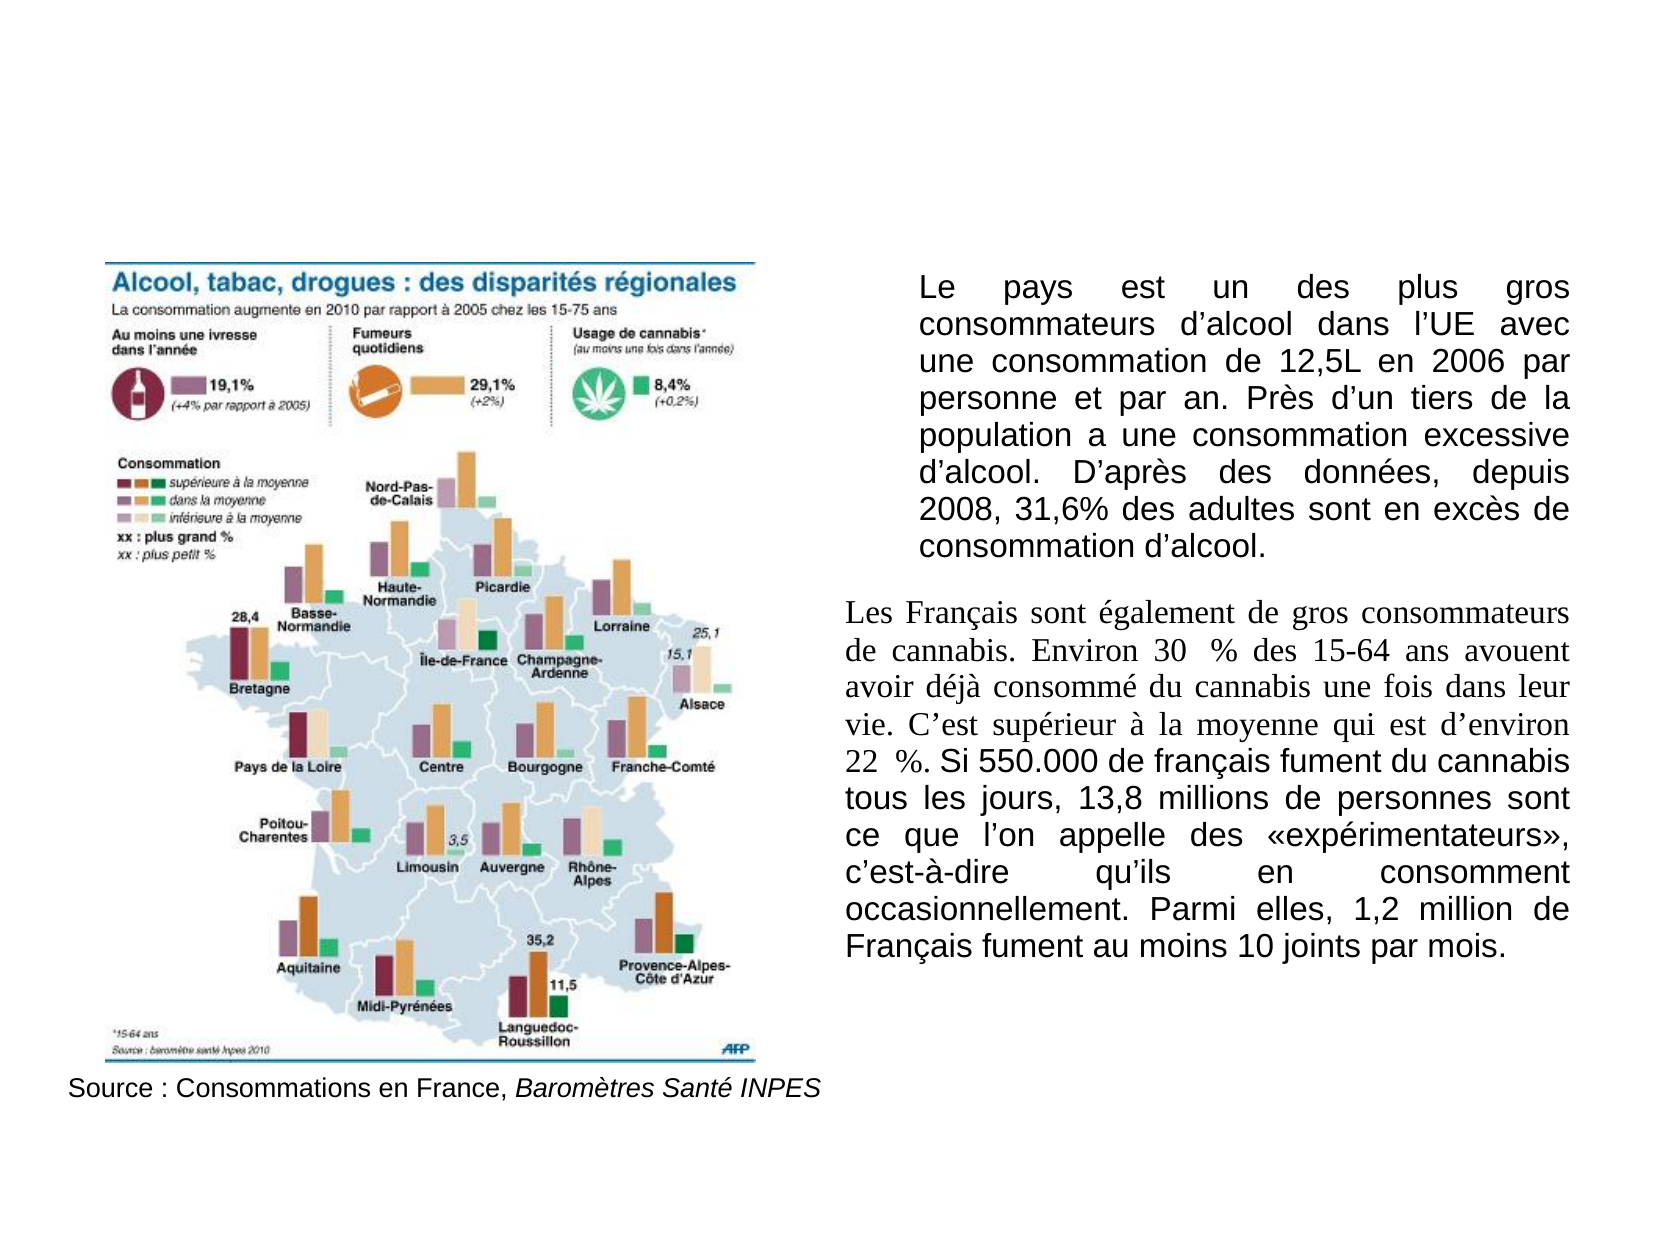

#
Le pays est un des plus gros consommateurs d’alcool dans l’UE avec une consommation de 12,5L en 2006 par personne et par an. Près d’un tiers de la population a une consommation excessive d’alcool. D’après des données, depuis 2008, 31,6% des adultes sont en excès de consommation d’alcool.
Les Français sont également de gros consommateurs de cannabis. Environ 30  % des 15-64 ans avouent avoir déjà consommé du cannabis une fois dans leur vie. C’est supérieur à la moyenne qui est d’environ 22  %. Si 550.000 de français fument du cannabis tous les jours, 13,8 millions de personnes sont ce que l’on appelle des «expérimentateurs», c’est-à-dire qu’ils en consomment occasionnellement. Parmi elles, 1,2 million de Français fument au moins 10 joints par mois.
Source : Consommations en France, Baromètres Santé INPES